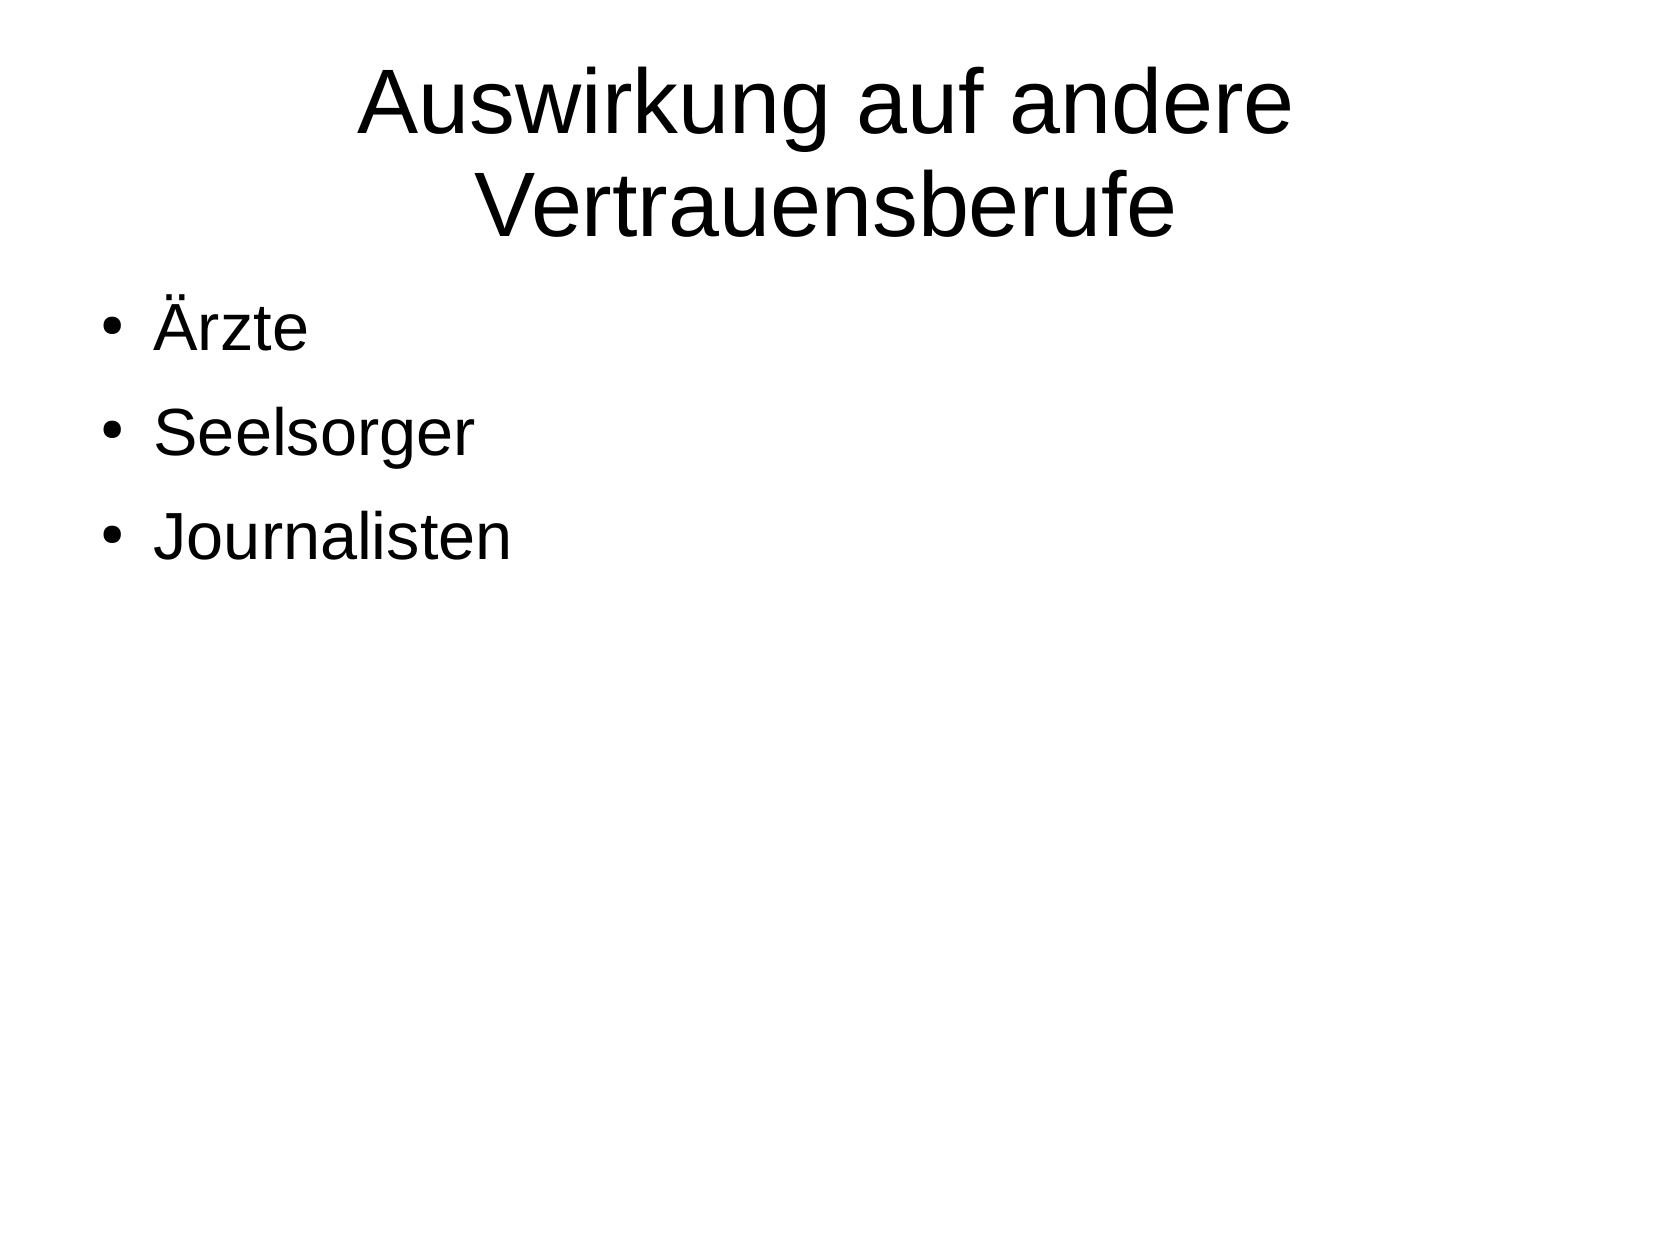

# Auswirkung auf andere Vertrauensberufe
Ärzte
Seelsorger
Journalisten